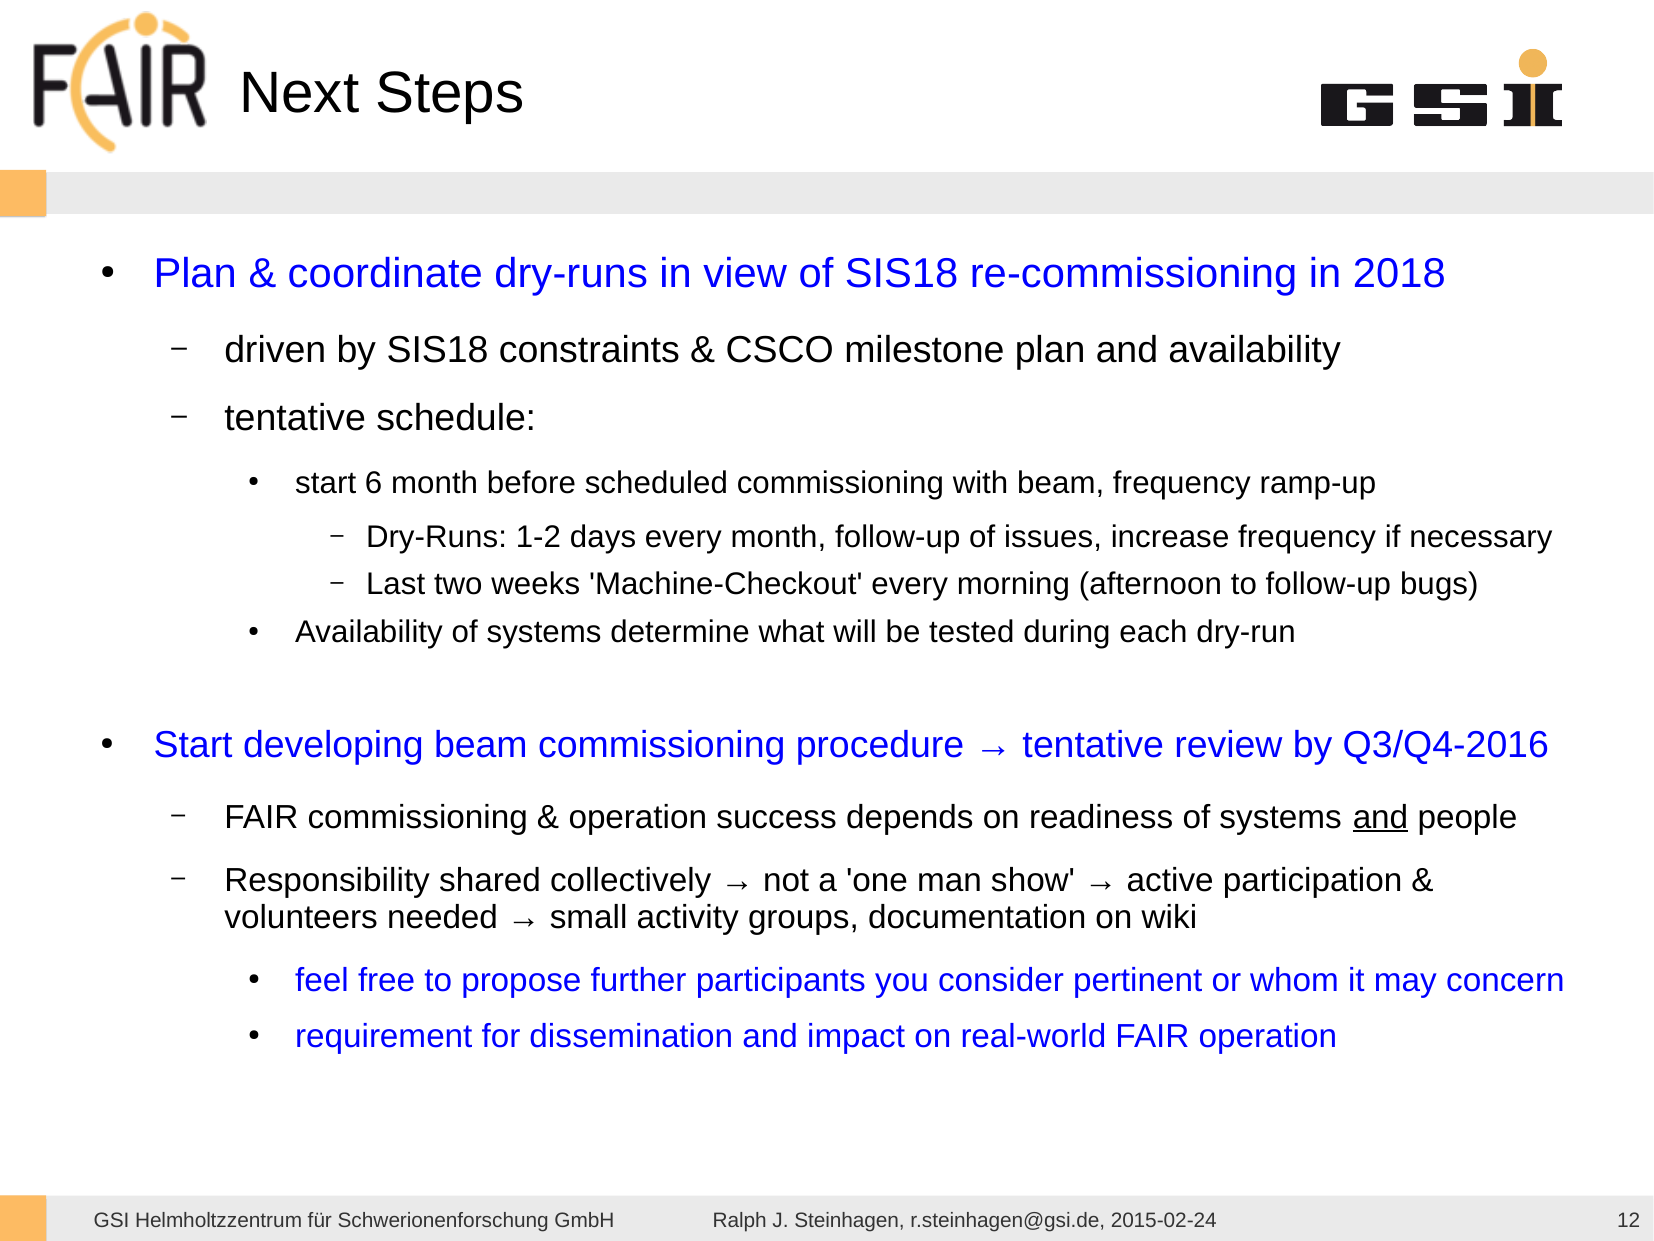

# Next Steps
Plan & coordinate dry-runs in view of SIS18 re-commissioning in 2018
driven by SIS18 constraints & CSCO milestone plan and availability
tentative schedule:
start 6 month before scheduled commissioning with beam, frequency ramp-up
Dry-Runs: 1-2 days every month, follow-up of issues, increase frequency if necessary
Last two weeks 'Machine-Checkout' every morning (afternoon to follow-up bugs)
Availability of systems determine what will be tested during each dry-run
Start developing beam commissioning procedure → tentative review by Q3/Q4-2016
FAIR commissioning & operation success depends on readiness of systems and people
Responsibility shared collectively → not a 'one man show' → active participation & volunteers needed → small activity groups, documentation on wiki
feel free to propose further participants you consider pertinent or whom it may concern
requirement for dissemination and impact on real-world FAIR operation